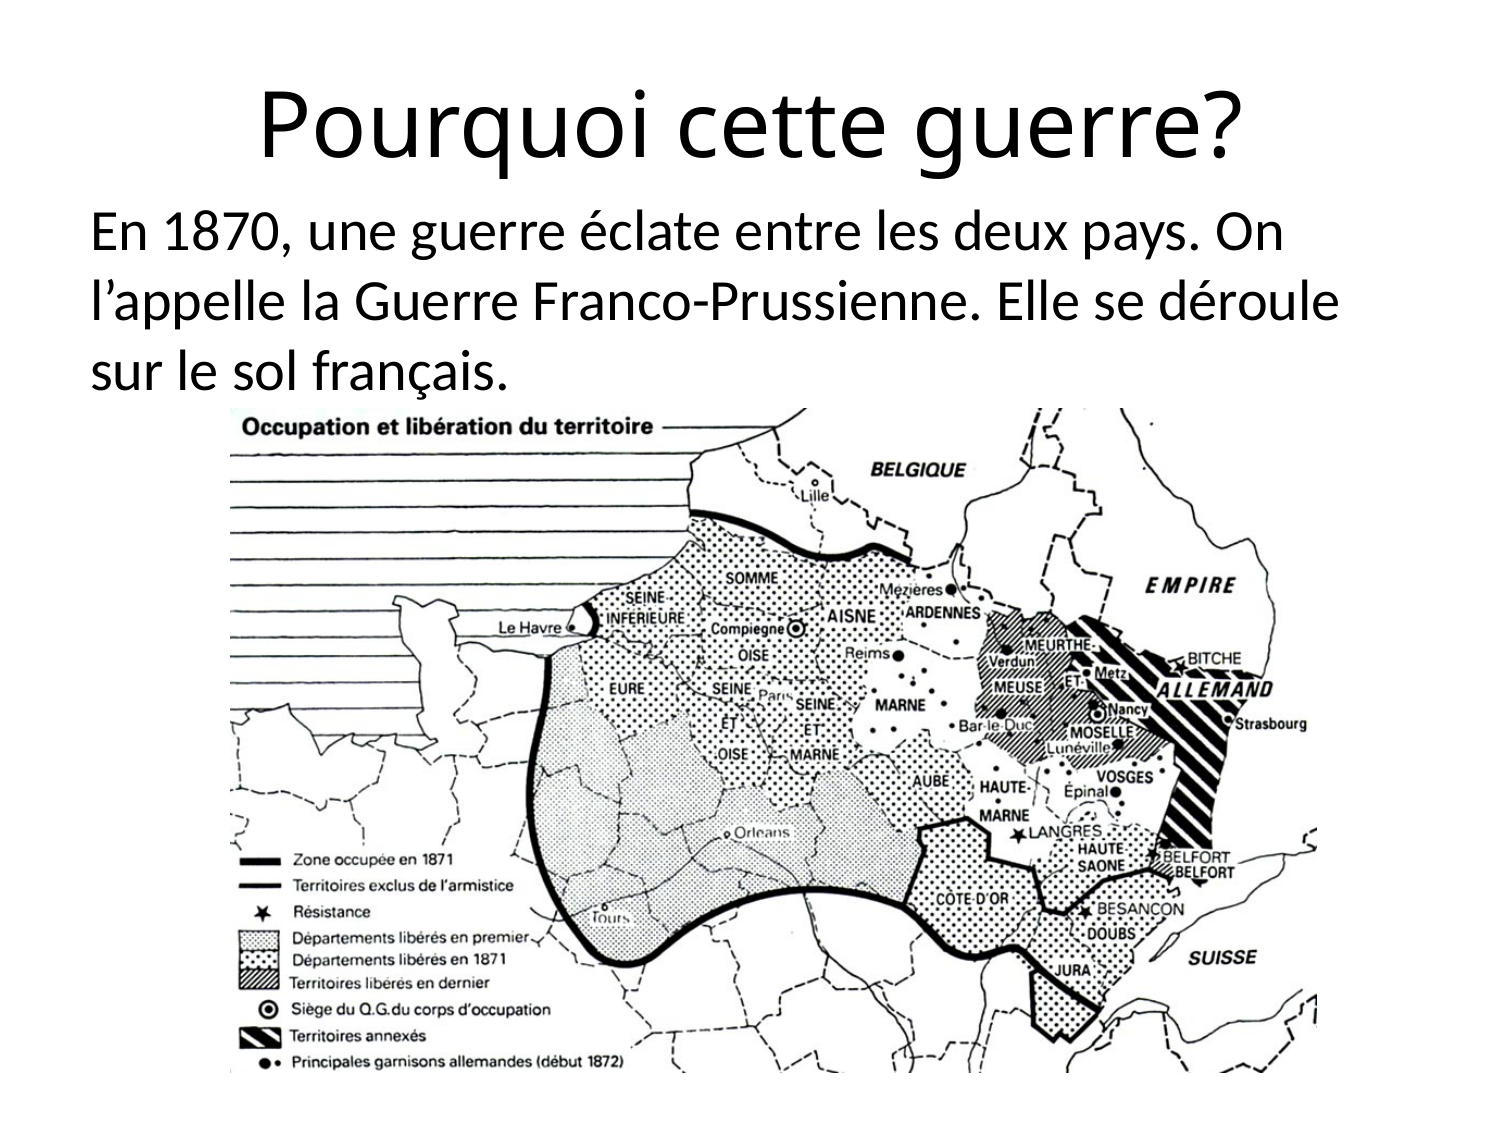

# Pourquoi cette guerre?
En 1870, une guerre éclate entre les deux pays. On l’appelle la Guerre Franco-Prussienne. Elle se déroule sur le sol français.